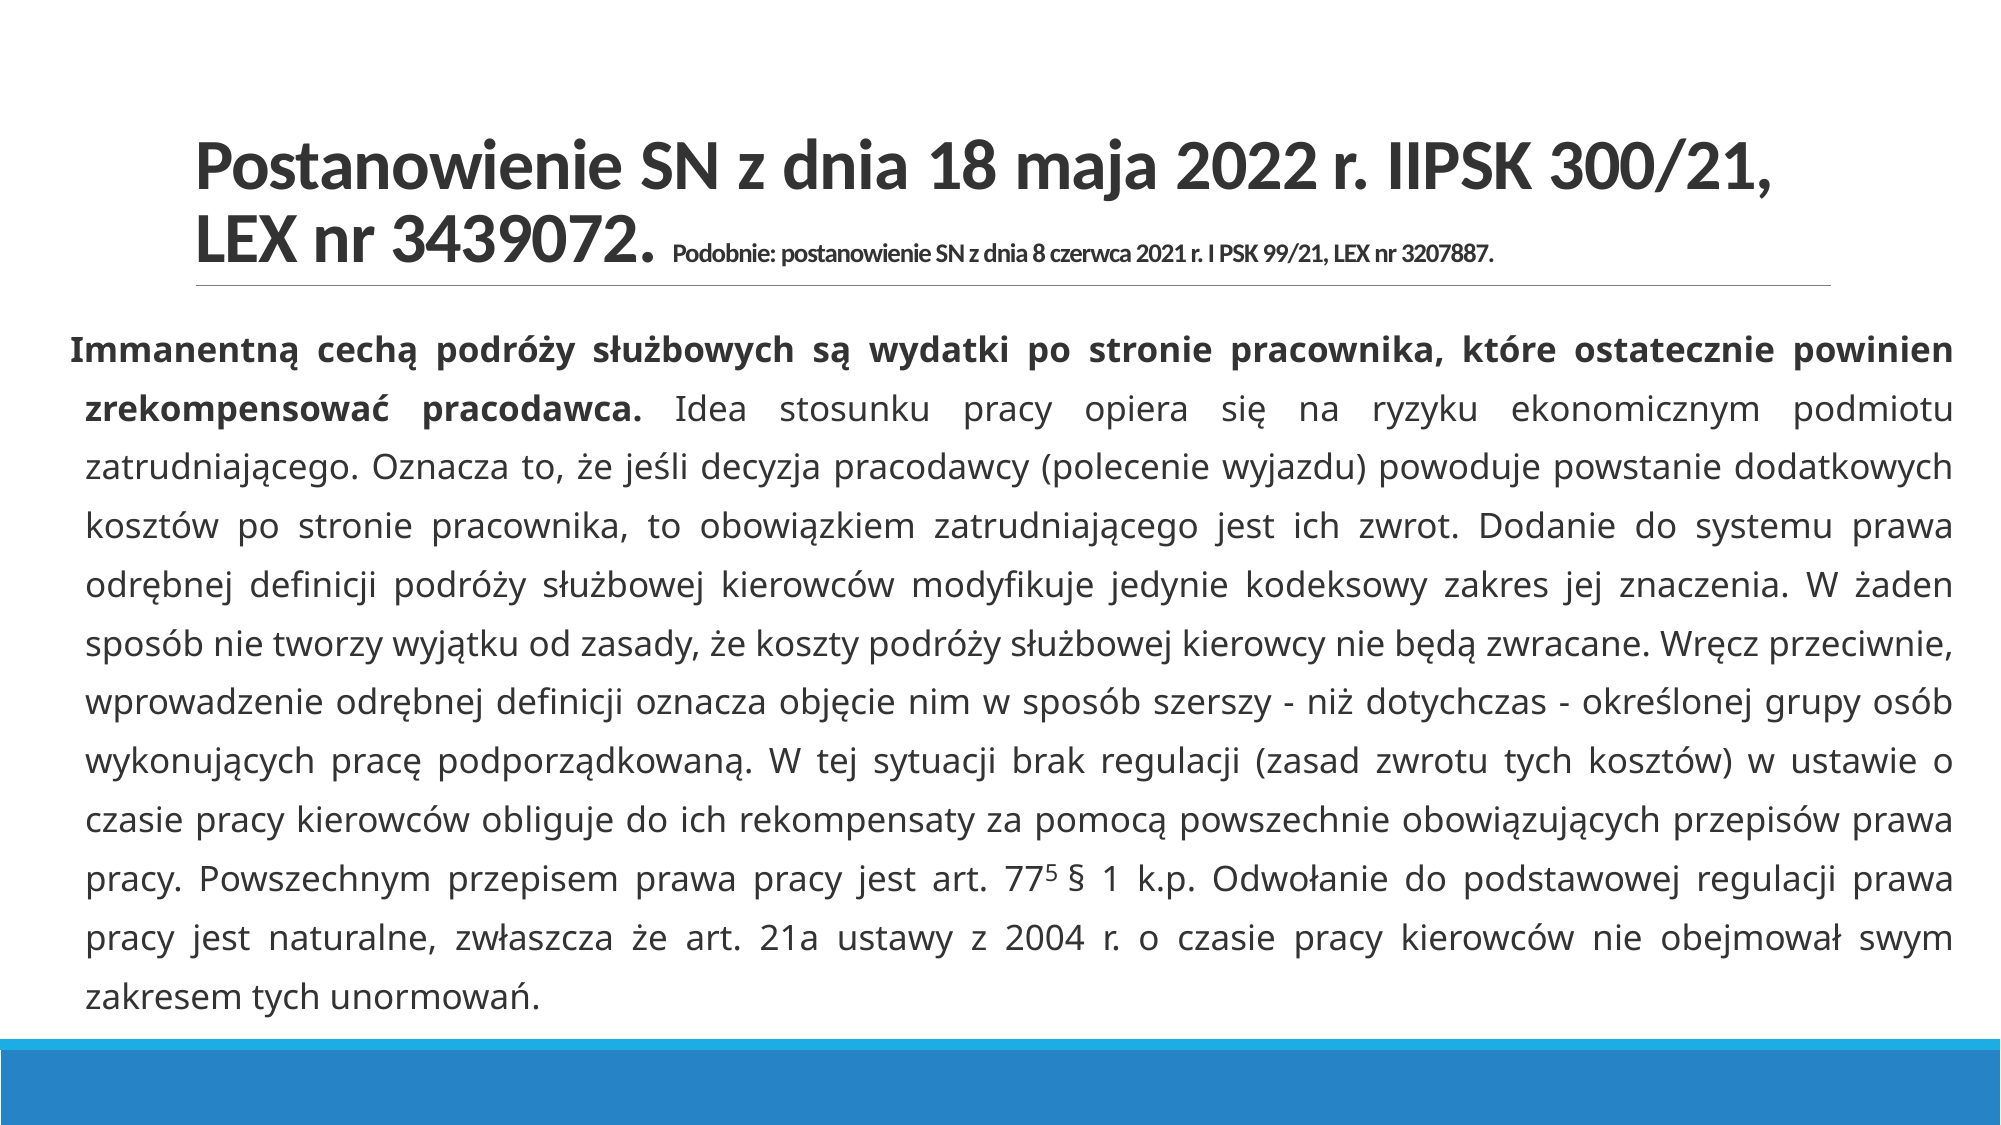

# Postanowienie SN z dnia 18 maja 2022 r. IIPSK 300/21, LEX nr 3439072. Podobnie: postanowienie SN z dnia 8 czerwca 2021 r. I PSK 99/21, LEX nr 3207887.
Immanentną cechą podróży służbowych są wydatki po stronie pracownika, które ostatecznie powinien zrekompensować pracodawca. Idea stosunku pracy opiera się na ryzyku ekonomicznym podmiotu zatrudniającego. Oznacza to, że jeśli decyzja pracodawcy (polecenie wyjazdu) powoduje powstanie dodatkowych kosztów po stronie pracownika, to obowiązkiem zatrudniającego jest ich zwrot. Dodanie do systemu prawa odrębnej definicji podróży służbowej kierowców modyfikuje jedynie kodeksowy zakres jej znaczenia. W żaden sposób nie tworzy wyjątku od zasady, że koszty podróży służbowej kierowcy nie będą zwracane. Wręcz przeciwnie, wprowadzenie odrębnej definicji oznacza objęcie nim w sposób szerszy - niż dotychczas - określonej grupy osób wykonujących pracę podporządkowaną. W tej sytuacji brak regulacji (zasad zwrotu tych kosztów) w ustawie o czasie pracy kierowców obliguje do ich rekompensaty za pomocą powszechnie obowiązujących przepisów prawa pracy. Powszechnym przepisem prawa pracy jest art. 775 § 1 k.p. Odwołanie do podstawowej regulacji prawa pracy jest naturalne, zwłaszcza że art. 21a ustawy z 2004 r. o czasie pracy kierowców nie obejmował swym zakresem tych unormowań.